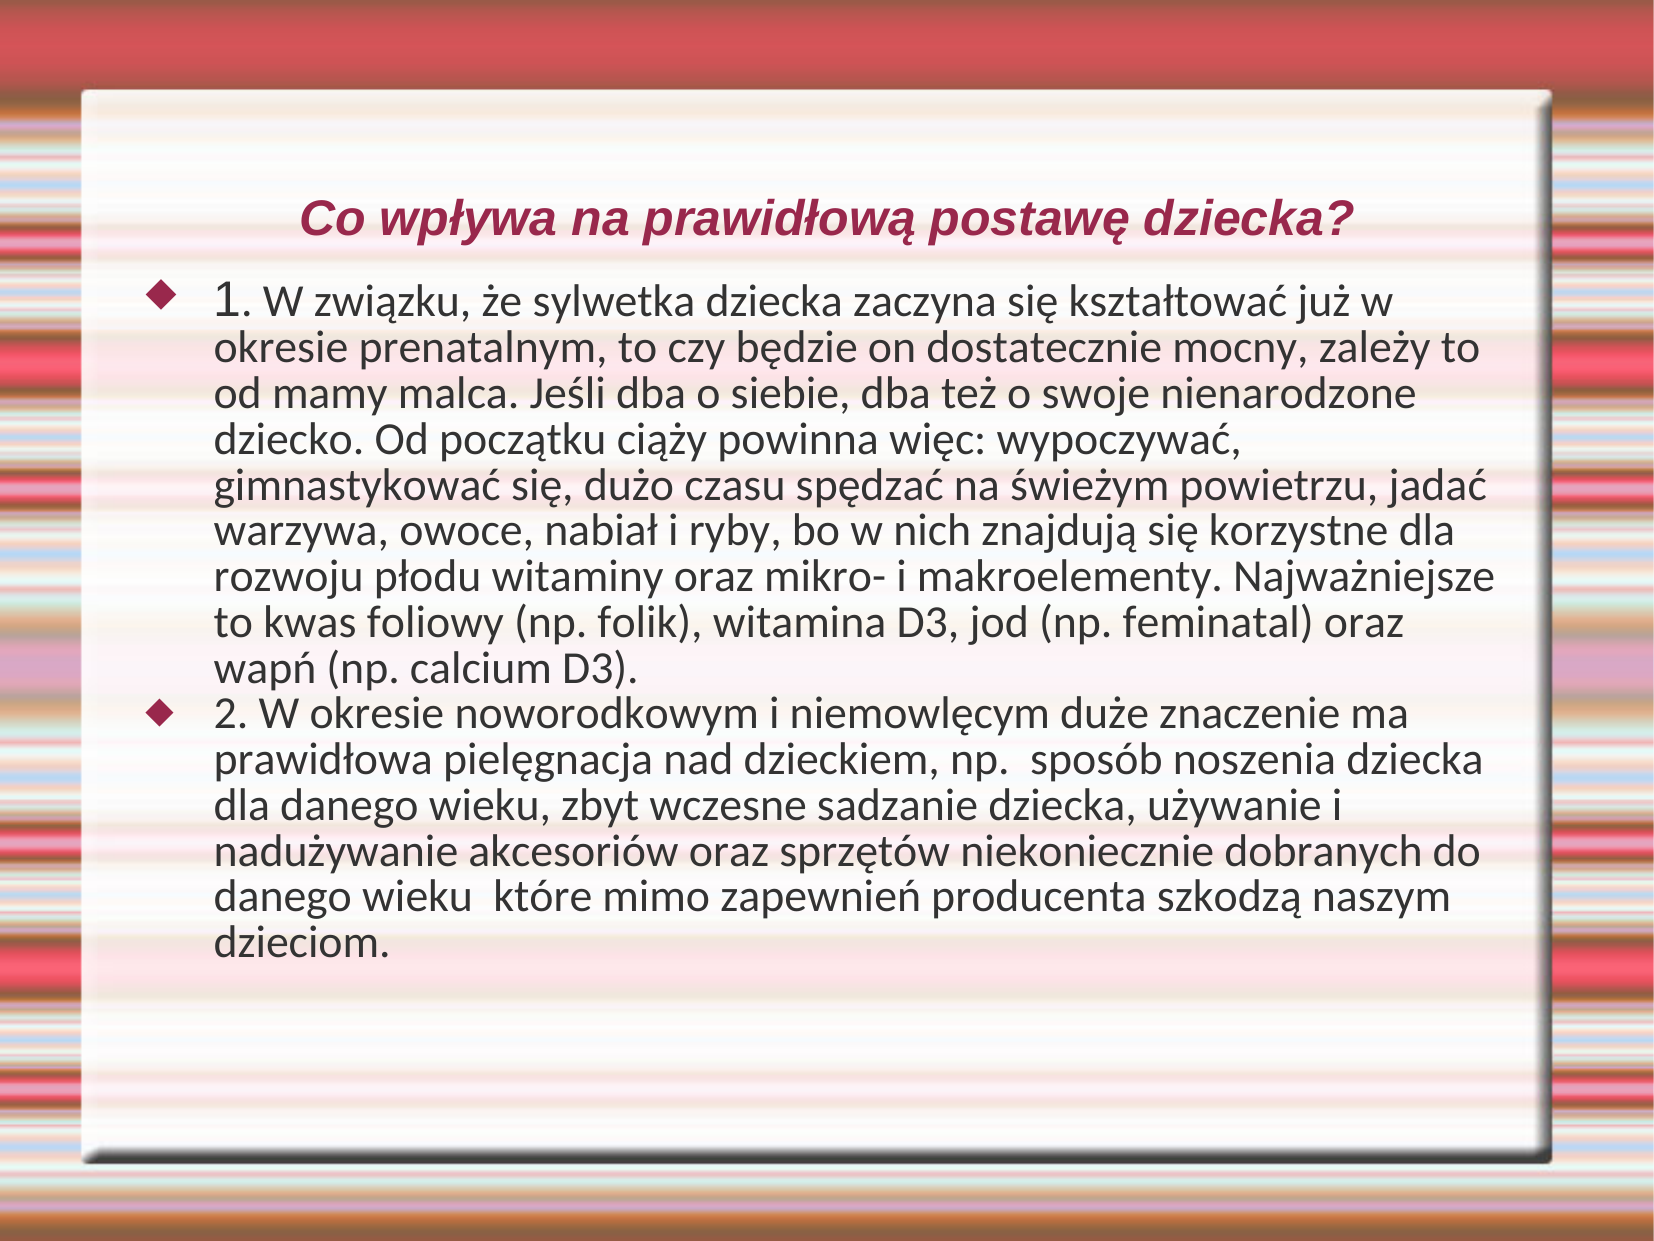

# Co wpływa na prawidłową postawę dziecka?
1. W związku, że sylwetka dziecka zaczyna się kształtować już w okresie prenatalnym, to czy będzie on dostatecznie mocny, zależy to od mamy malca. Jeśli dba o siebie, dba też o swoje nienarodzone dziecko. Od początku ciąży powinna więc: wypoczywać, gimnastykować się, dużo czasu spędzać na świeżym powietrzu, jadać warzywa, owoce, nabiał i ryby, bo w nich znajdują się korzystne dla rozwoju płodu witaminy oraz mikro- i makroelementy. Najważniejsze to kwas foliowy (np. folik), witamina D3, jod (np. feminatal) oraz wapń (np. calcium D3).
2. W okresie noworodkowym i niemowlęcym duże znaczenie ma prawidłowa pielęgnacja nad dzieckiem, np. sposób noszenia dziecka dla danego wieku, zbyt wczesne sadzanie dziecka, używanie i nadużywanie akcesoriów oraz sprzętów niekoniecznie dobranych do danego wieku które mimo zapewnień producenta szkodzą naszym dzieciom.